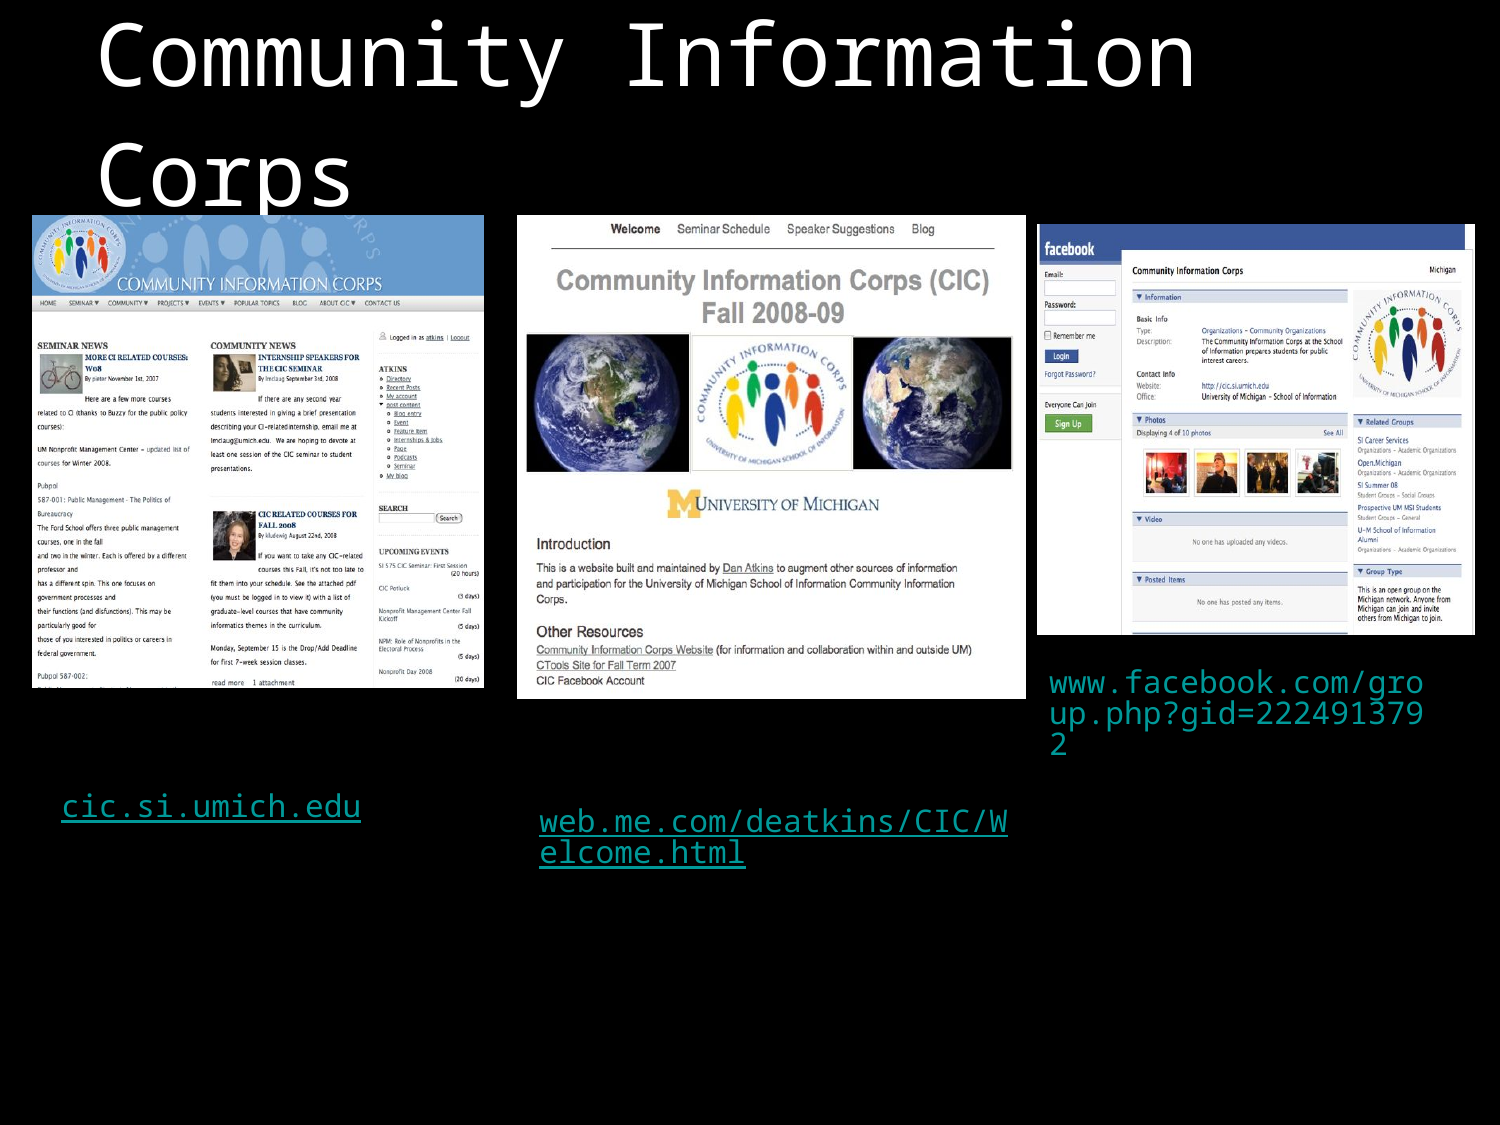

# Community Information Corps
www.facebook.com/group.php?gid=2224913792
web.me.com/deatkins/CIC/Welcome.html
cic.si.umich.edu